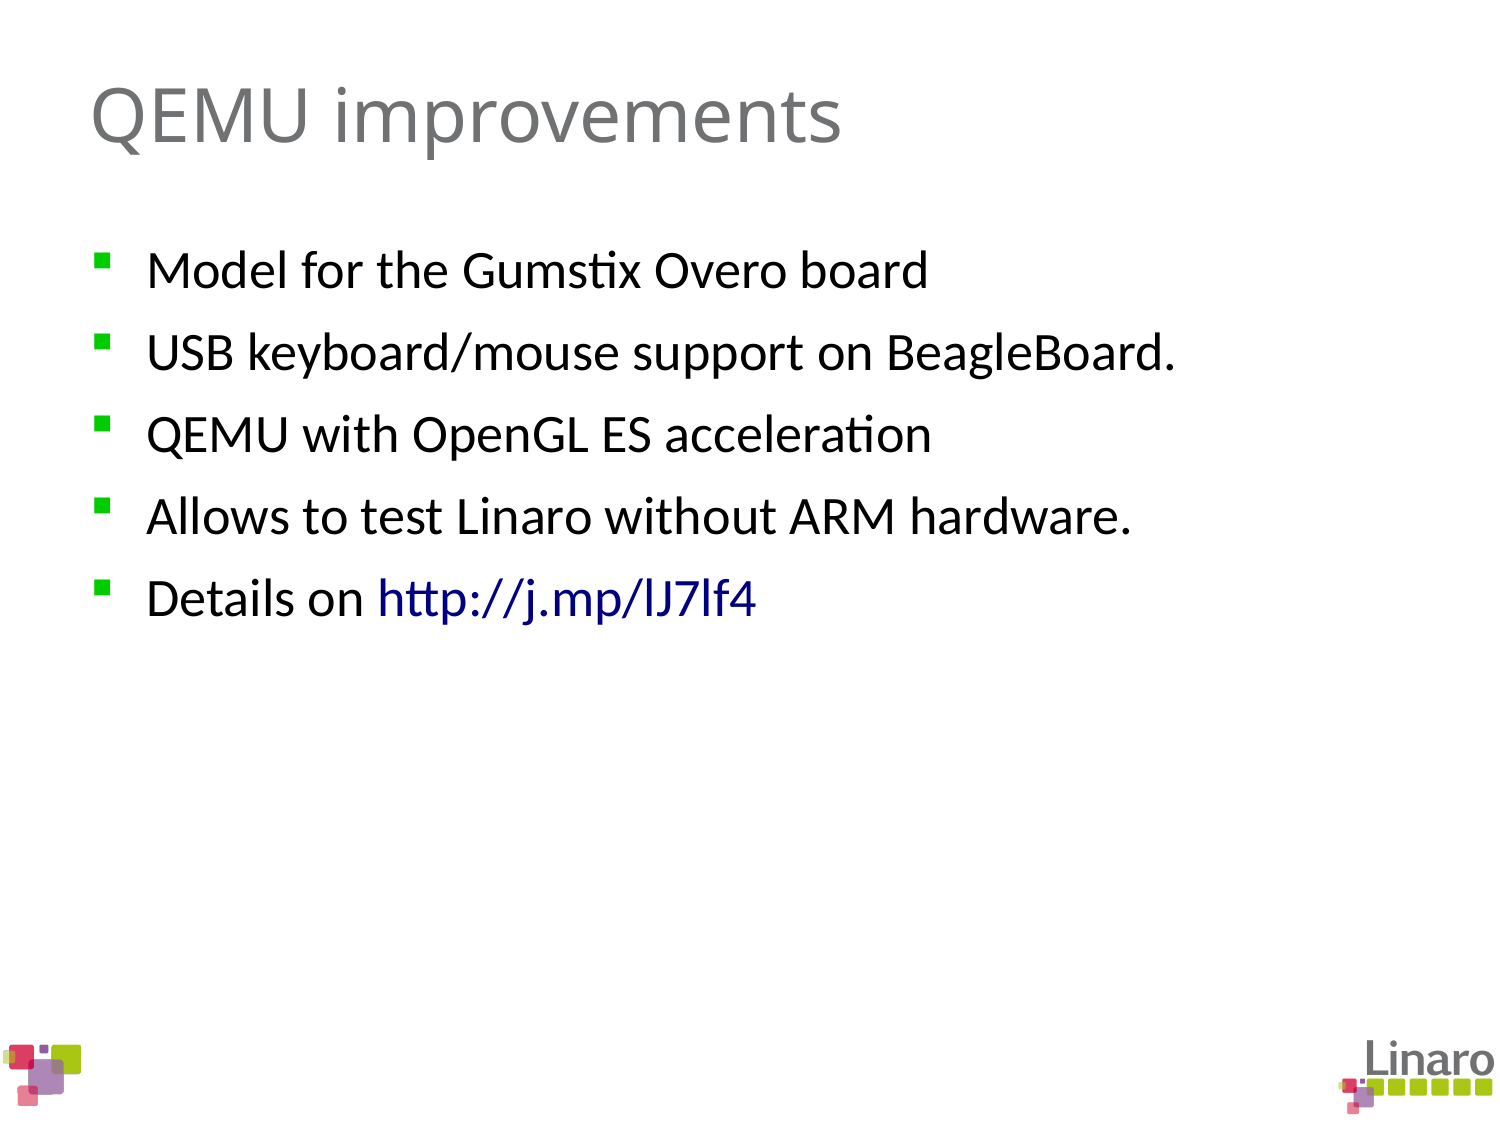

# QEMU improvements
Model for the Gumstix Overo board
USB keyboard/mouse support on BeagleBoard.
QEMU with OpenGL ES acceleration
Allows to test Linaro without ARM hardware.
Details on http://j.mp/lJ7lf4